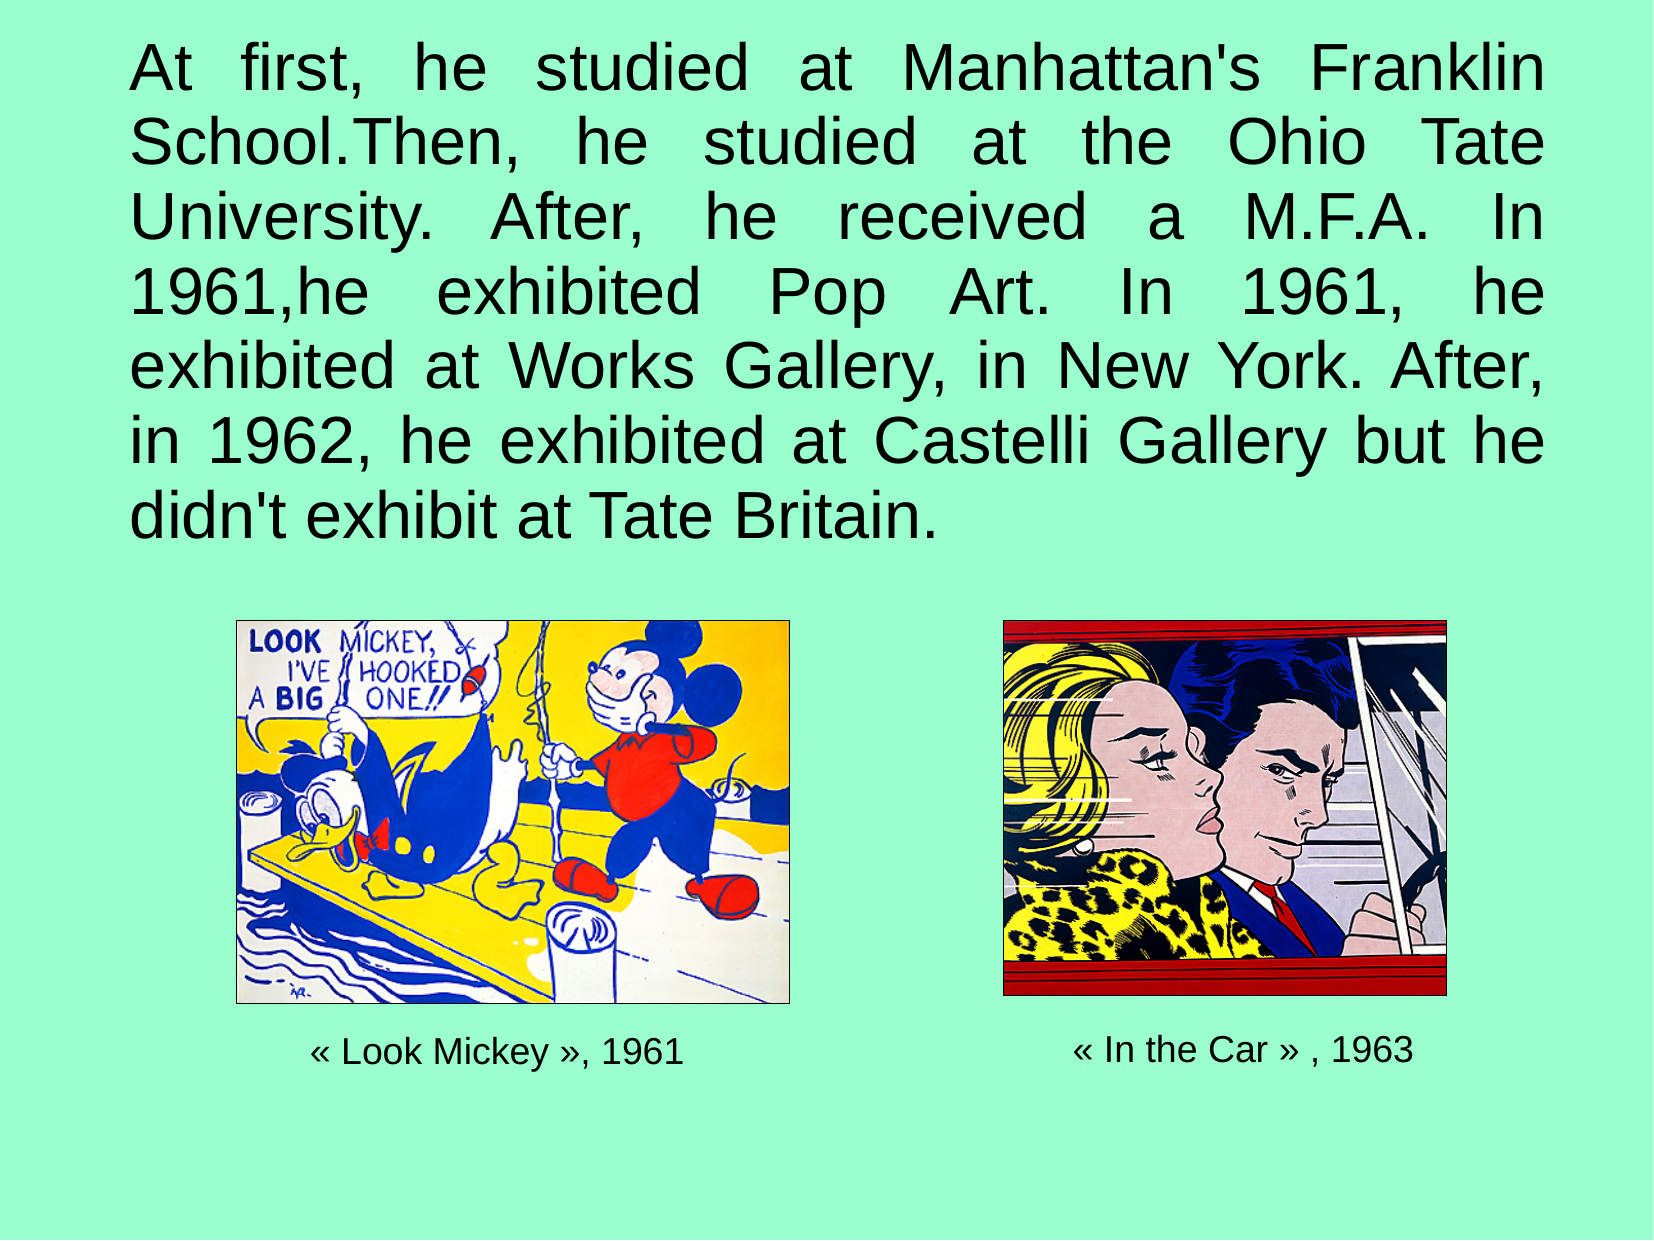

# At first, he studied at Manhattan's Franklin School.Then, he studied at the Ohio Tate University. After, he received a M.F.A. In 1961,he exhibited Pop Art. In 1961, he exhibited at Works Gallery, in New York. After, in 1962, he exhibited at Castelli Gallery but he didn't exhibit at Tate Britain.
« In the Car » , 1963
« Look Mickey », 1961